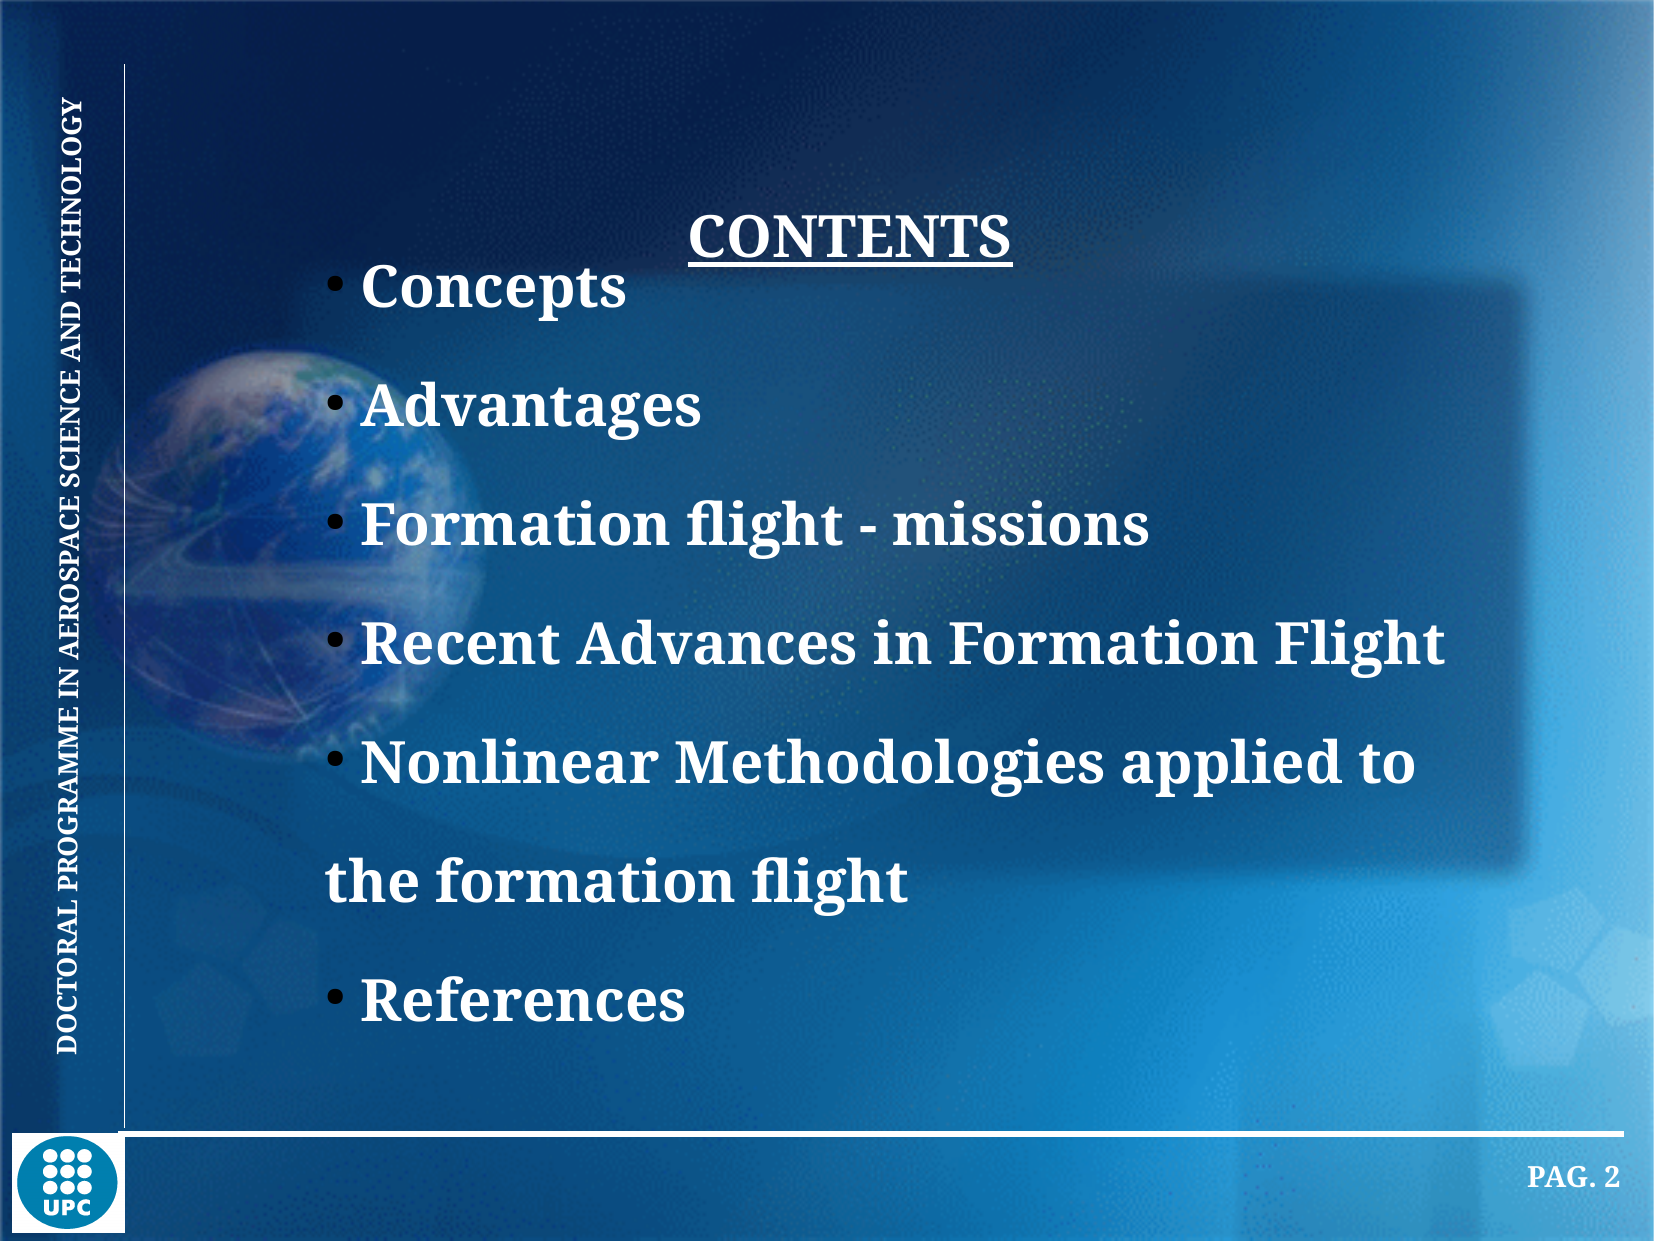

CONTENTS
# Concepts
 Advantages
 Formation flight - missions
 Recent Advances in Formation Flight
 Nonlinear Methodologies applied to the formation flight
 References
DOCTORAL PROGRAMME IN AEROSPACE SCIENCE AND TECHNOLOGY
PAG. 2